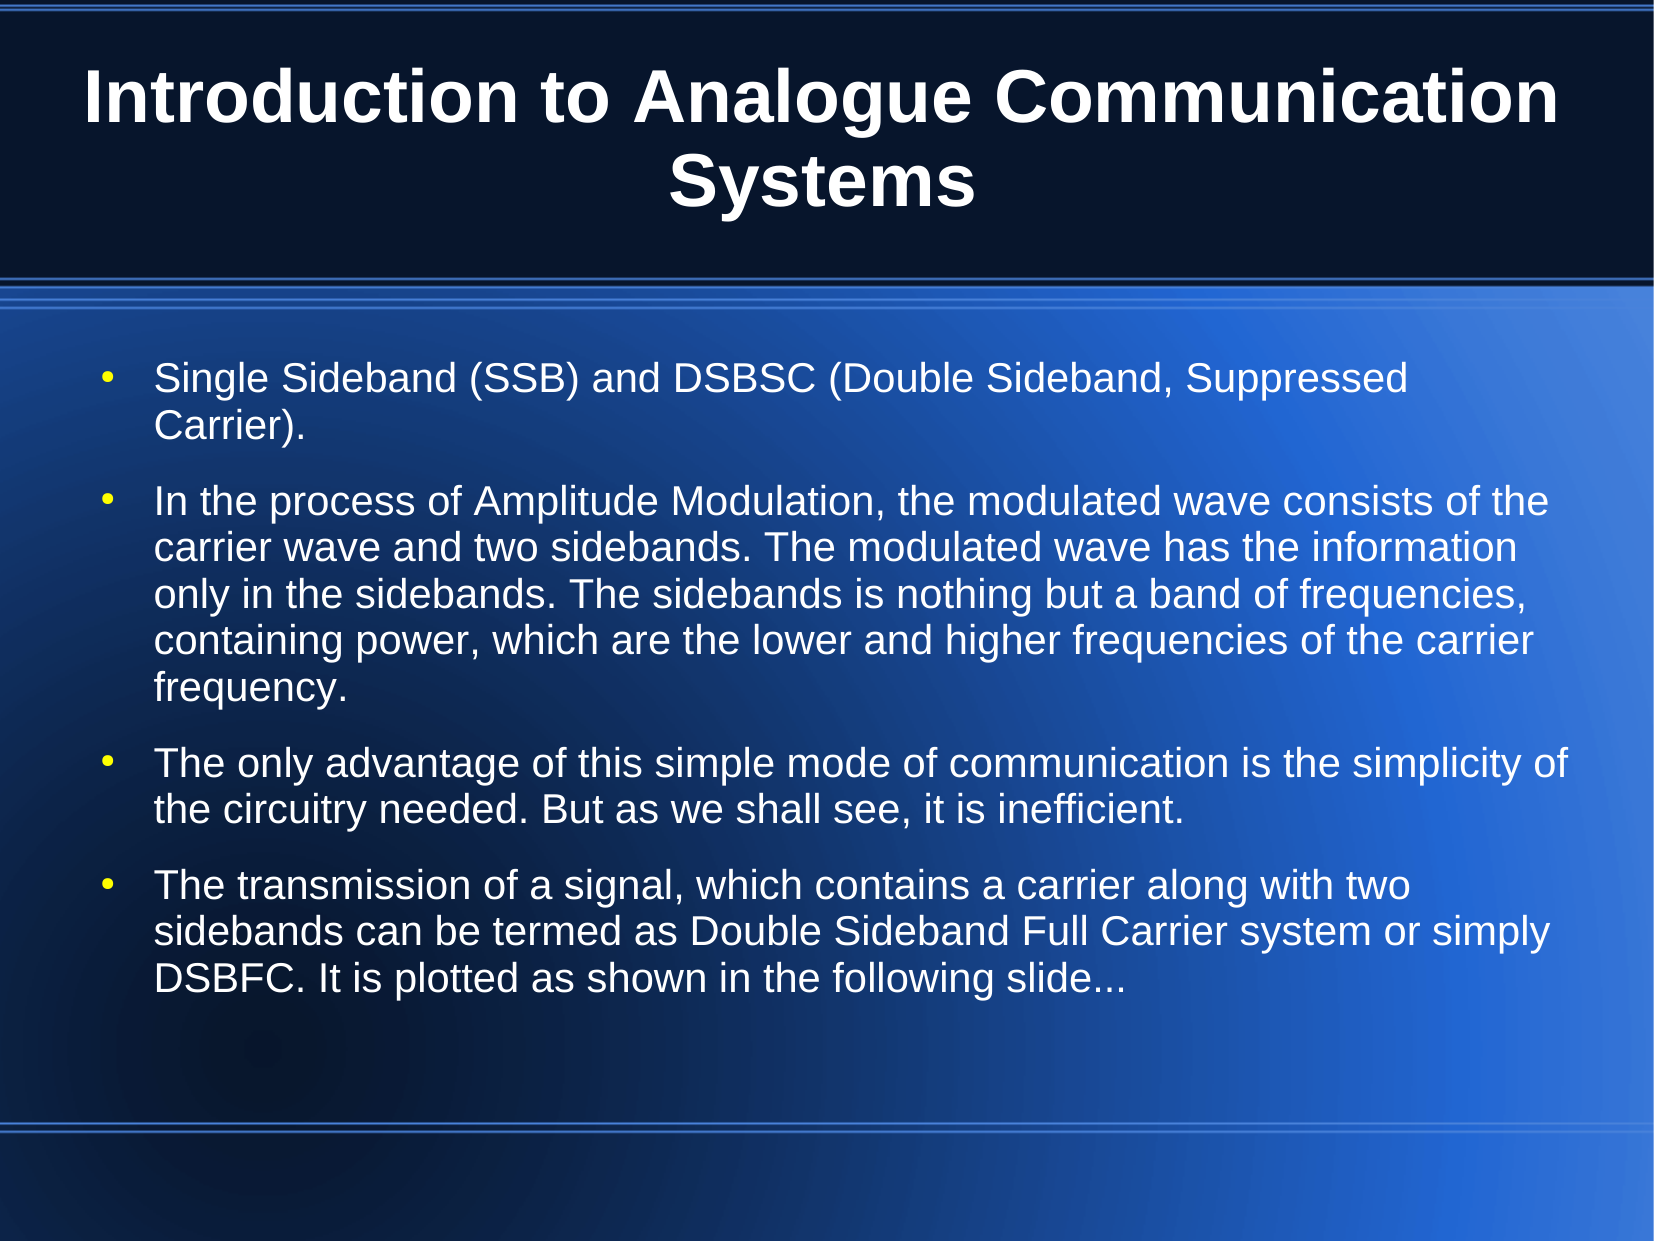

# Introduction to Analogue Communication Systems
Single Sideband (SSB) and DSBSC (Double Sideband, Suppressed Carrier).
In the process of Amplitude Modulation, the modulated wave consists of the carrier wave and two sidebands. The modulated wave has the information only in the sidebands. The sidebands is nothing but a band of frequencies, containing power, which are the lower and higher frequencies of the carrier frequency.
The only advantage of this simple mode of communication is the simplicity of the circuitry needed. But as we shall see, it is inefficient.
The transmission of a signal, which contains a carrier along with two sidebands can be termed as Double Sideband Full Carrier system or simply DSBFC. It is plotted as shown in the following slide...